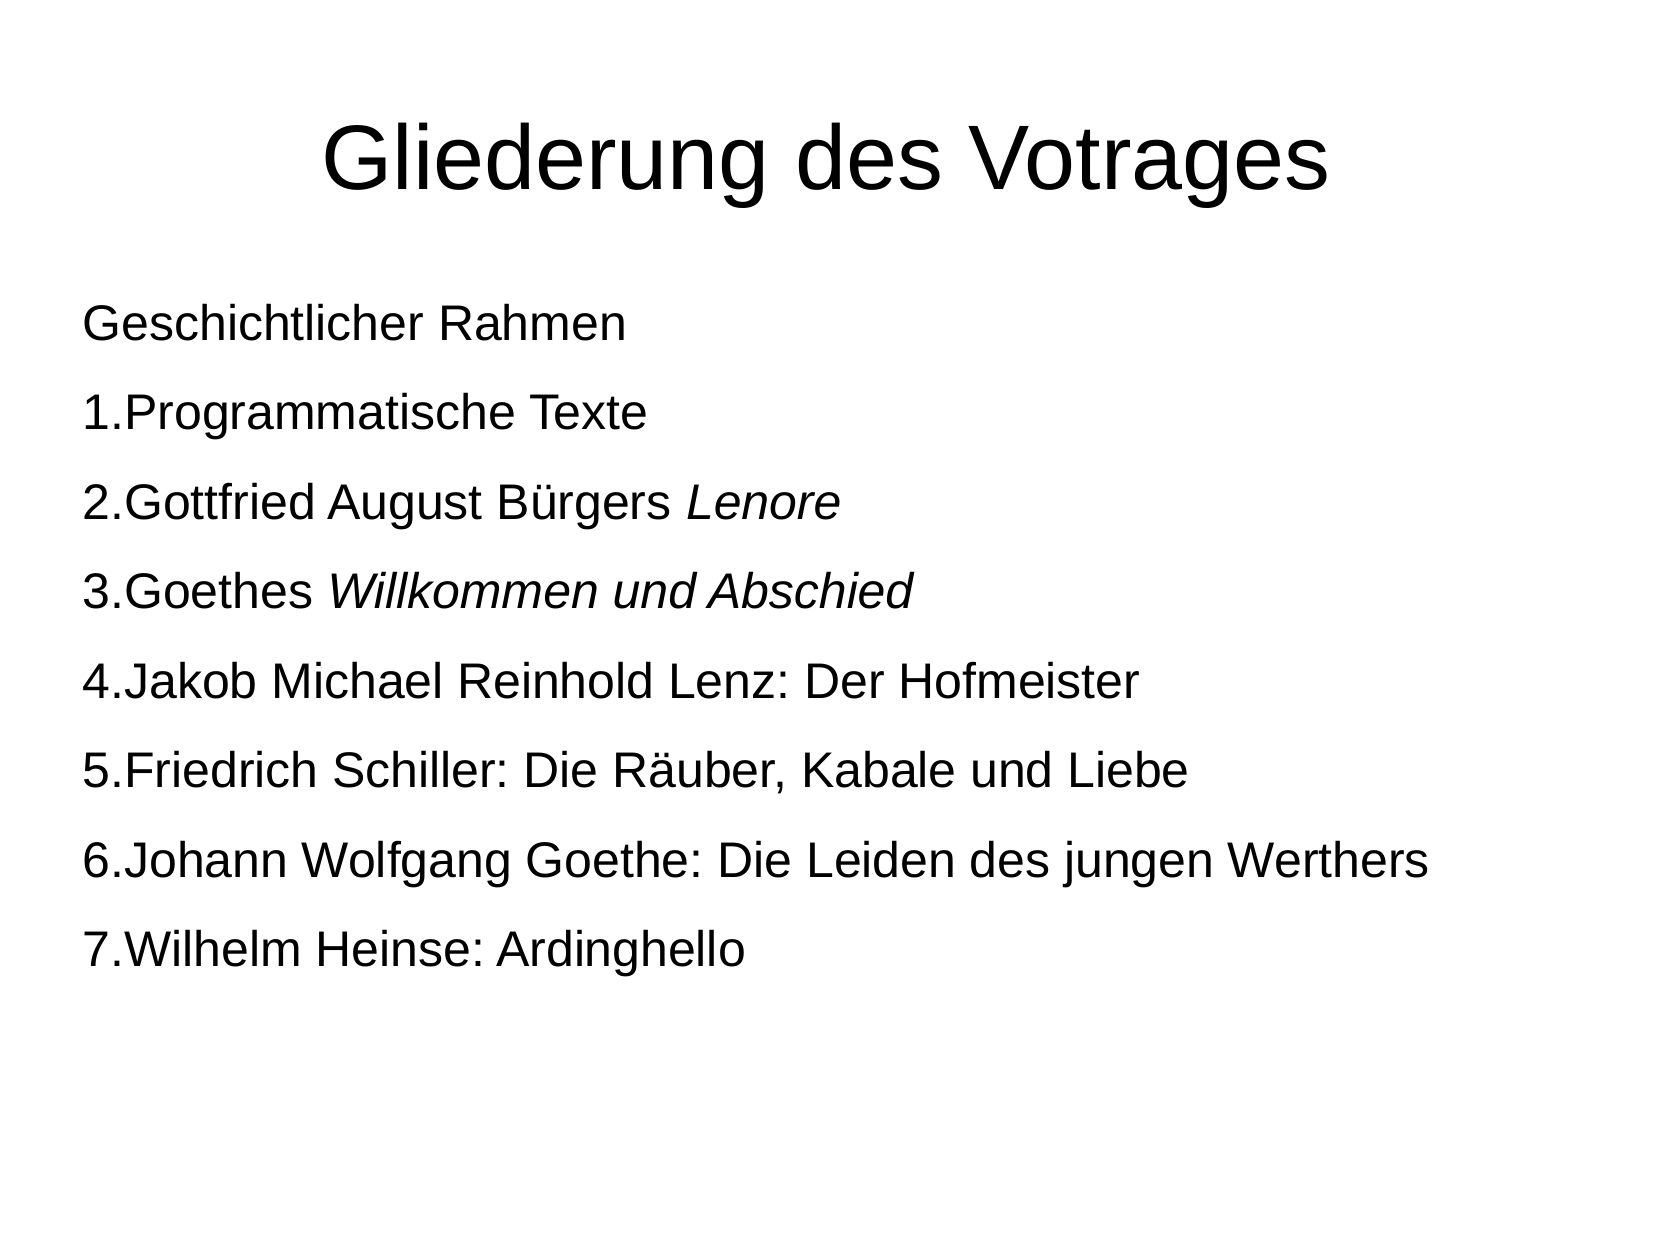

# Gliederung des Votrages
Geschichtlicher Rahmen
Programmatische Texte
Gottfried August Bürgers Lenore
Goethes Willkommen und Abschied
Jakob Michael Reinhold Lenz: Der Hofmeister
Friedrich Schiller: Die Räuber, Kabale und Liebe
Johann Wolfgang Goethe: Die Leiden des jungen Werthers
Wilhelm Heinse: Ardinghello